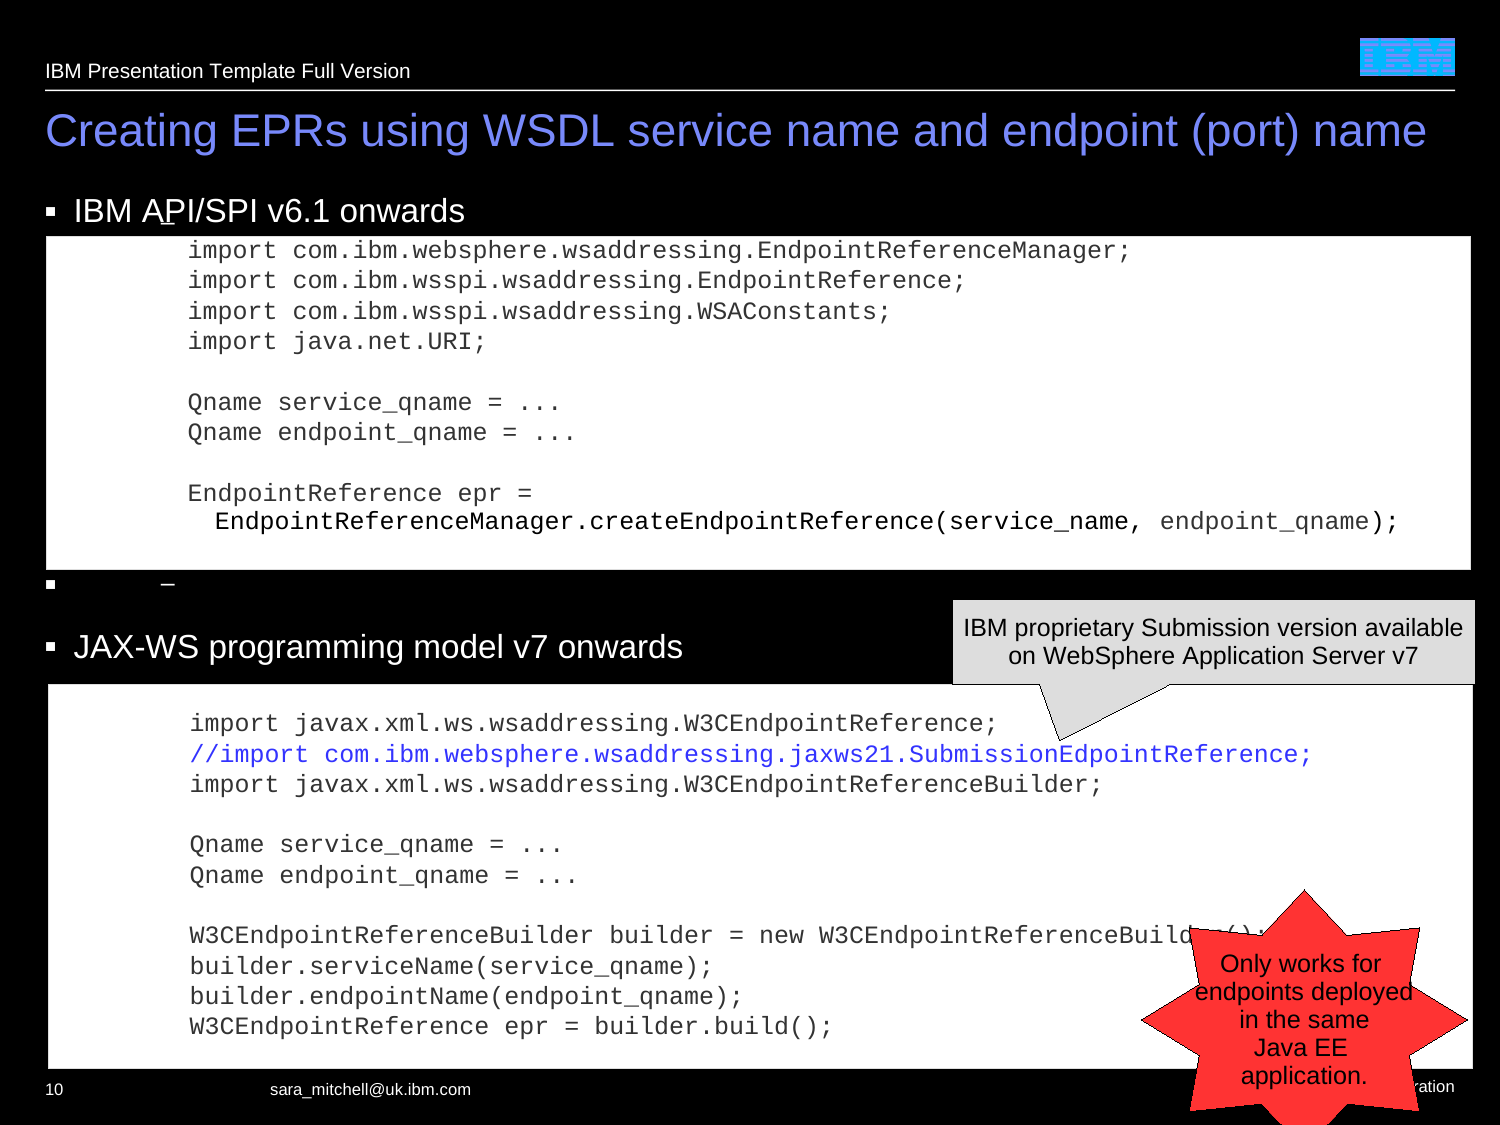

IBM Presentation Template Full Version
# Creating EPRs using WSDL service name and endpoint (port) name
IBM API/SPI v6.1 onwards
JAX-WS programming model v7 onwards
import com.ibm.websphere.wsaddressing.EndpointReferenceManager;
import com.ibm.wsspi.wsaddressing.EndpointReference;
import com.ibm.wsspi.wsaddressing.WSAConstants;
import java.net.URI;
Qname service_qname = ...
Qname endpoint_qname = ...
EndpointReference epr = EndpointReferenceManager.createEndpointReference(service_name, endpoint_qname);
IBM proprietary Submission version available on WebSphere Application Server v7
import javax.xml.ws.wsaddressing.W3CEndpointReference;
//import com.ibm.websphere.wsaddressing.jaxws21.SubmissionEdpointReference;
import javax.xml.ws.wsaddressing.W3CEndpointReferenceBuilder;
Qname service_qname = ...
Qname endpoint_qname = ...
W3CEndpointReferenceBuilder builder = new W3CEndpointReferenceBuilder();
builder.serviceName(service_qname);
builder.endpointName(endpoint_qname);
W3CEndpointReference epr = builder.build();
Only works for
endpoints deployed
 in the same
Java EE
application.
10